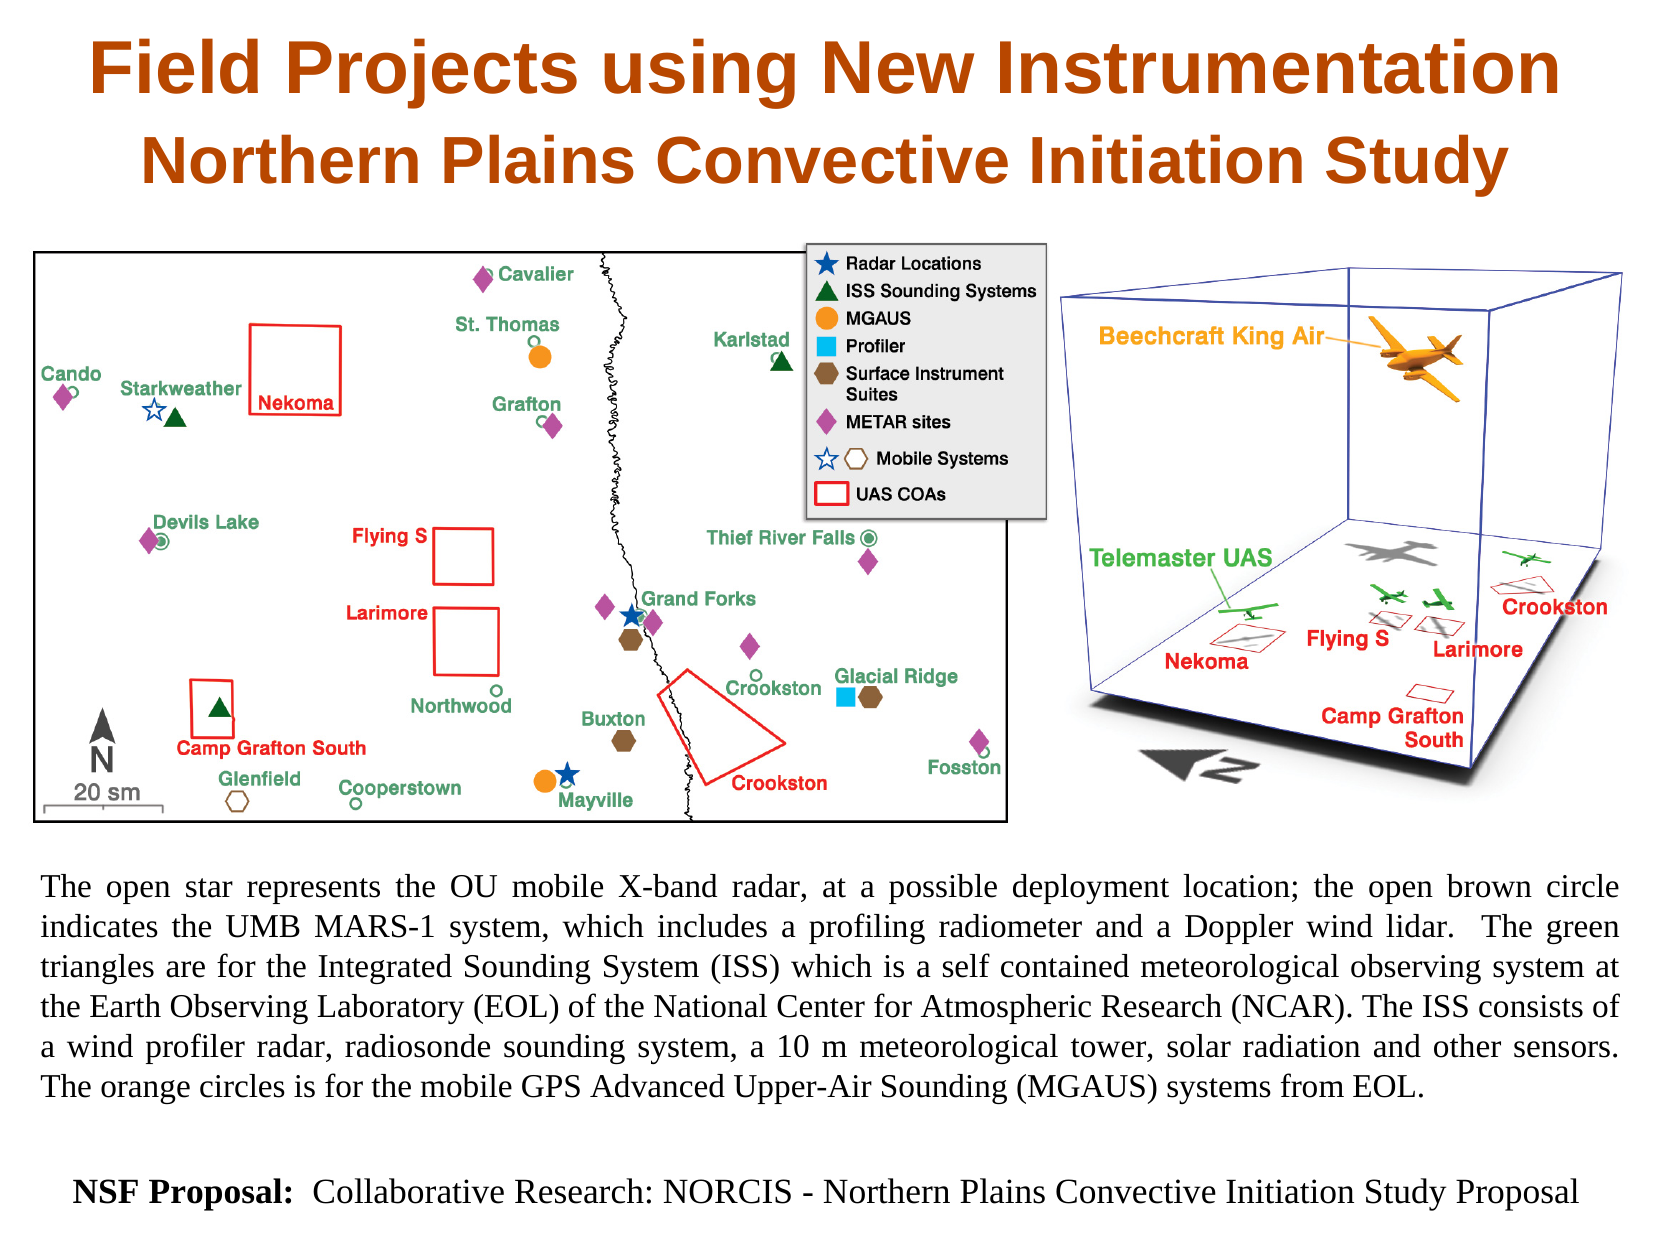

# Field Projects using New Instrumentation Northern Plains Convective Initiation Study
The open star represents the OU mobile X-band radar, at a possible deployment location; the open brown circle indicates the UMB MARS-1 system, which includes a profiling radiometer and a Doppler wind lidar. The green triangles are for the Integrated Sounding System (ISS) which is a self contained meteorological observing system at the Earth Observing Laboratory (EOL) of the National Center for Atmospheric Research (NCAR). The ISS consists of a wind profiler radar, radiosonde sounding system, a 10 m meteorological tower, solar radiation and other sensors. The orange circles is for the mobile GPS Advanced Upper-Air Sounding (MGAUS) systems from EOL.
NSF Proposal: Collaborative Research: NORCIS - Northern Plains Convective Initiation Study Proposal